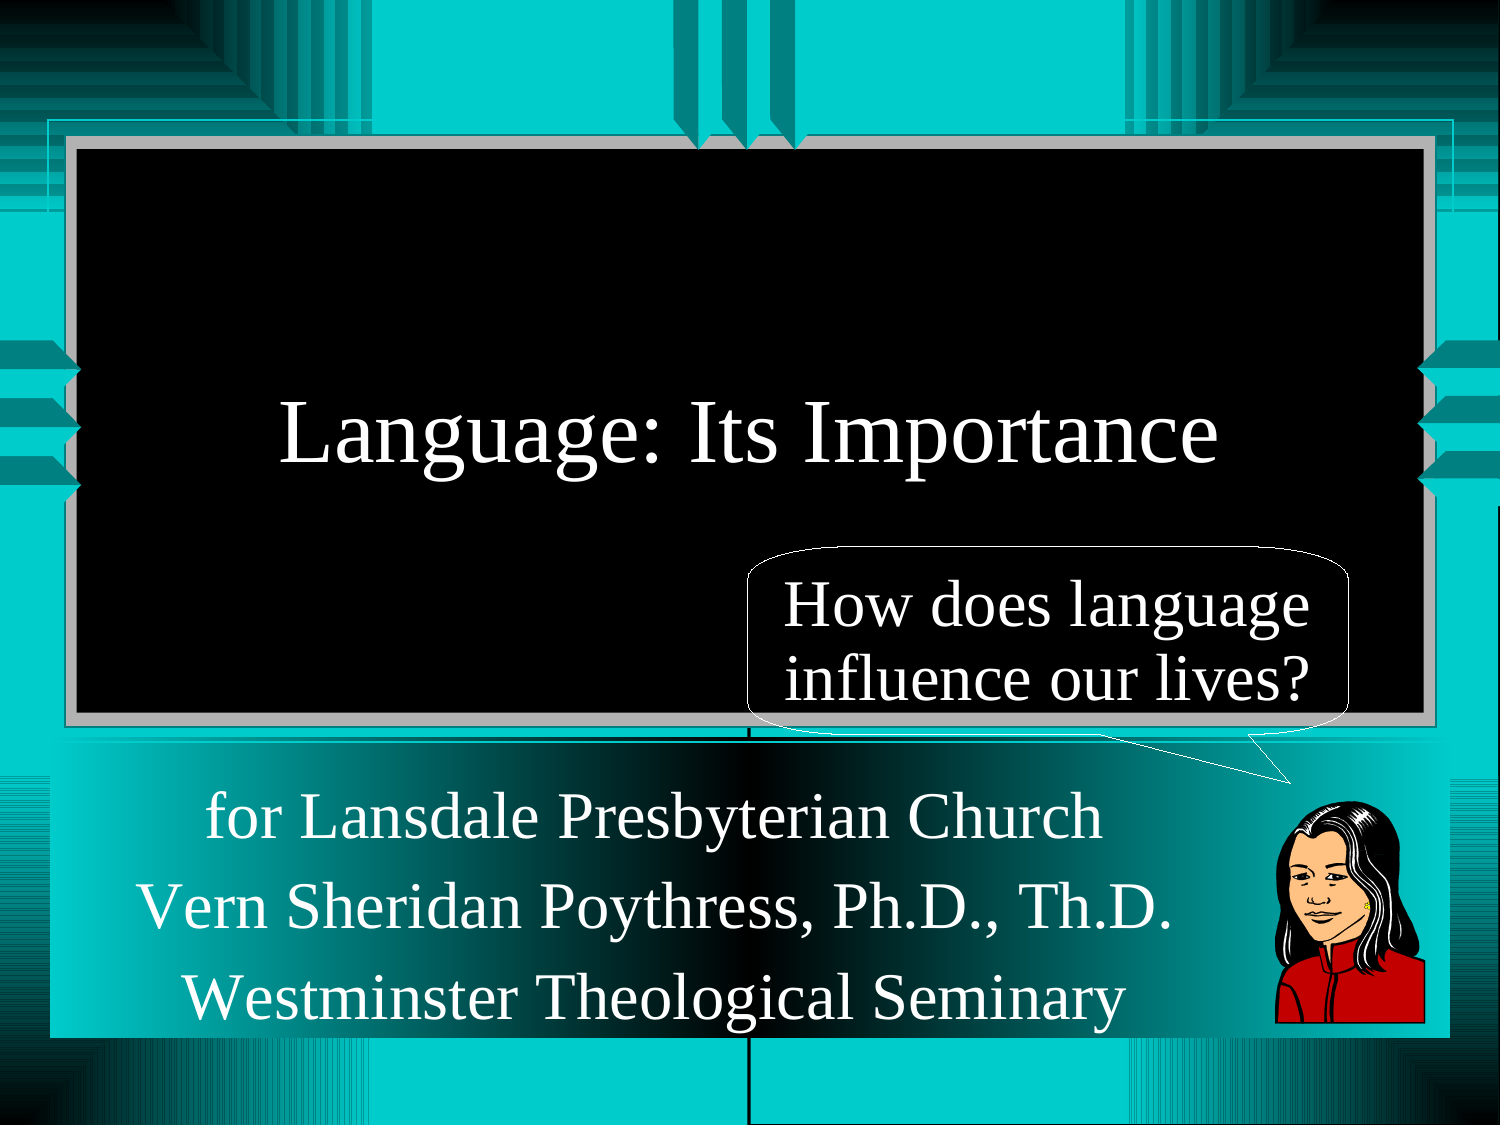

# Language: Its Importance
How does language
influence our lives?
for Lansdale Presbyterian Church
Vern Sheridan Poythress, Ph.D., Th.D.
Westminster Theological Seminary